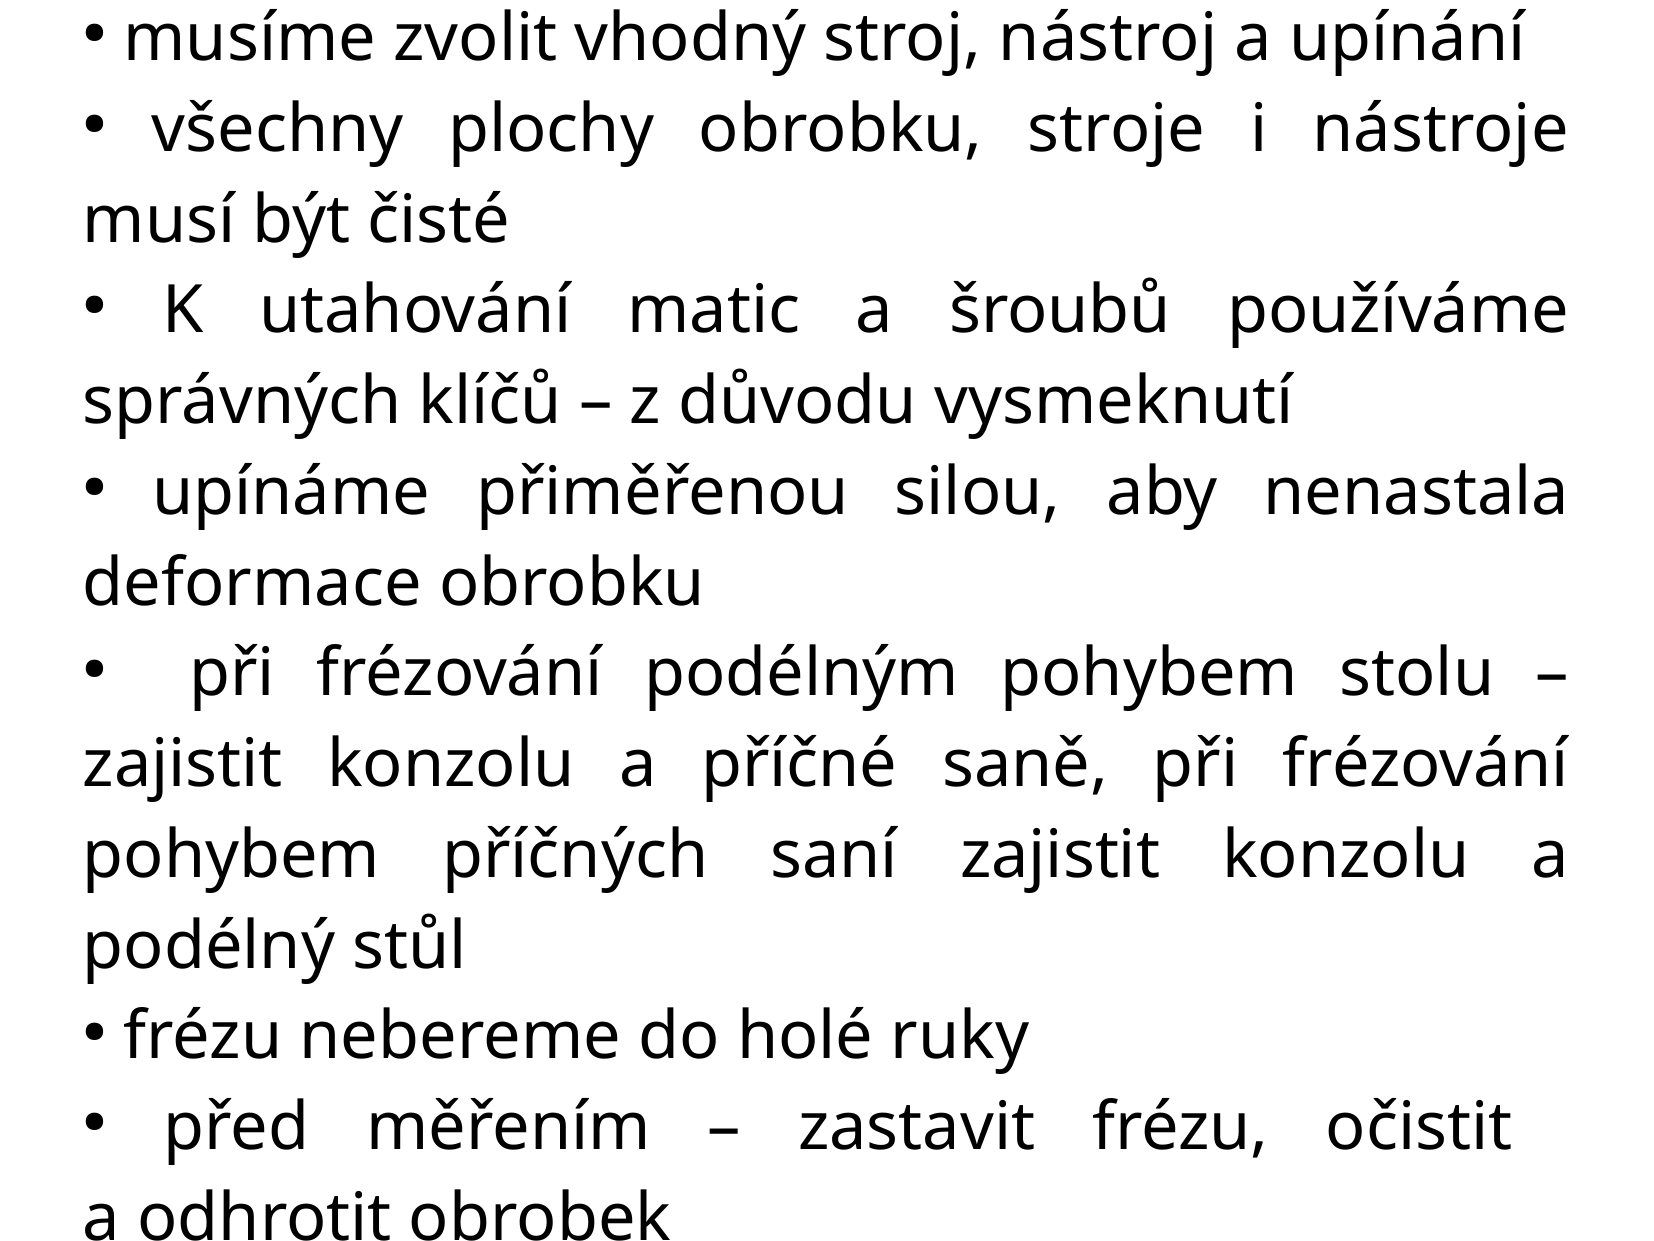

# Zásady pro frézování rovinných ploch
 musíme zvolit vhodný stroj, nástroj a upínání
 všechny plochy obrobku, stroje i nástroje musí být čisté
 K utahování matic a šroubů používáme správných klíčů – z důvodu vysmeknutí
 upínáme přiměřenou silou, aby nenastala deformace obrobku
 při frézování podélným pohybem stolu – zajistit konzolu a příčné saně, při frézování pohybem příčných saní zajistit konzolu a podélný stůl
 frézu nebereme do holé ruky
 před měřením – zastavit frézu, očistit
a odhrotit obrobek